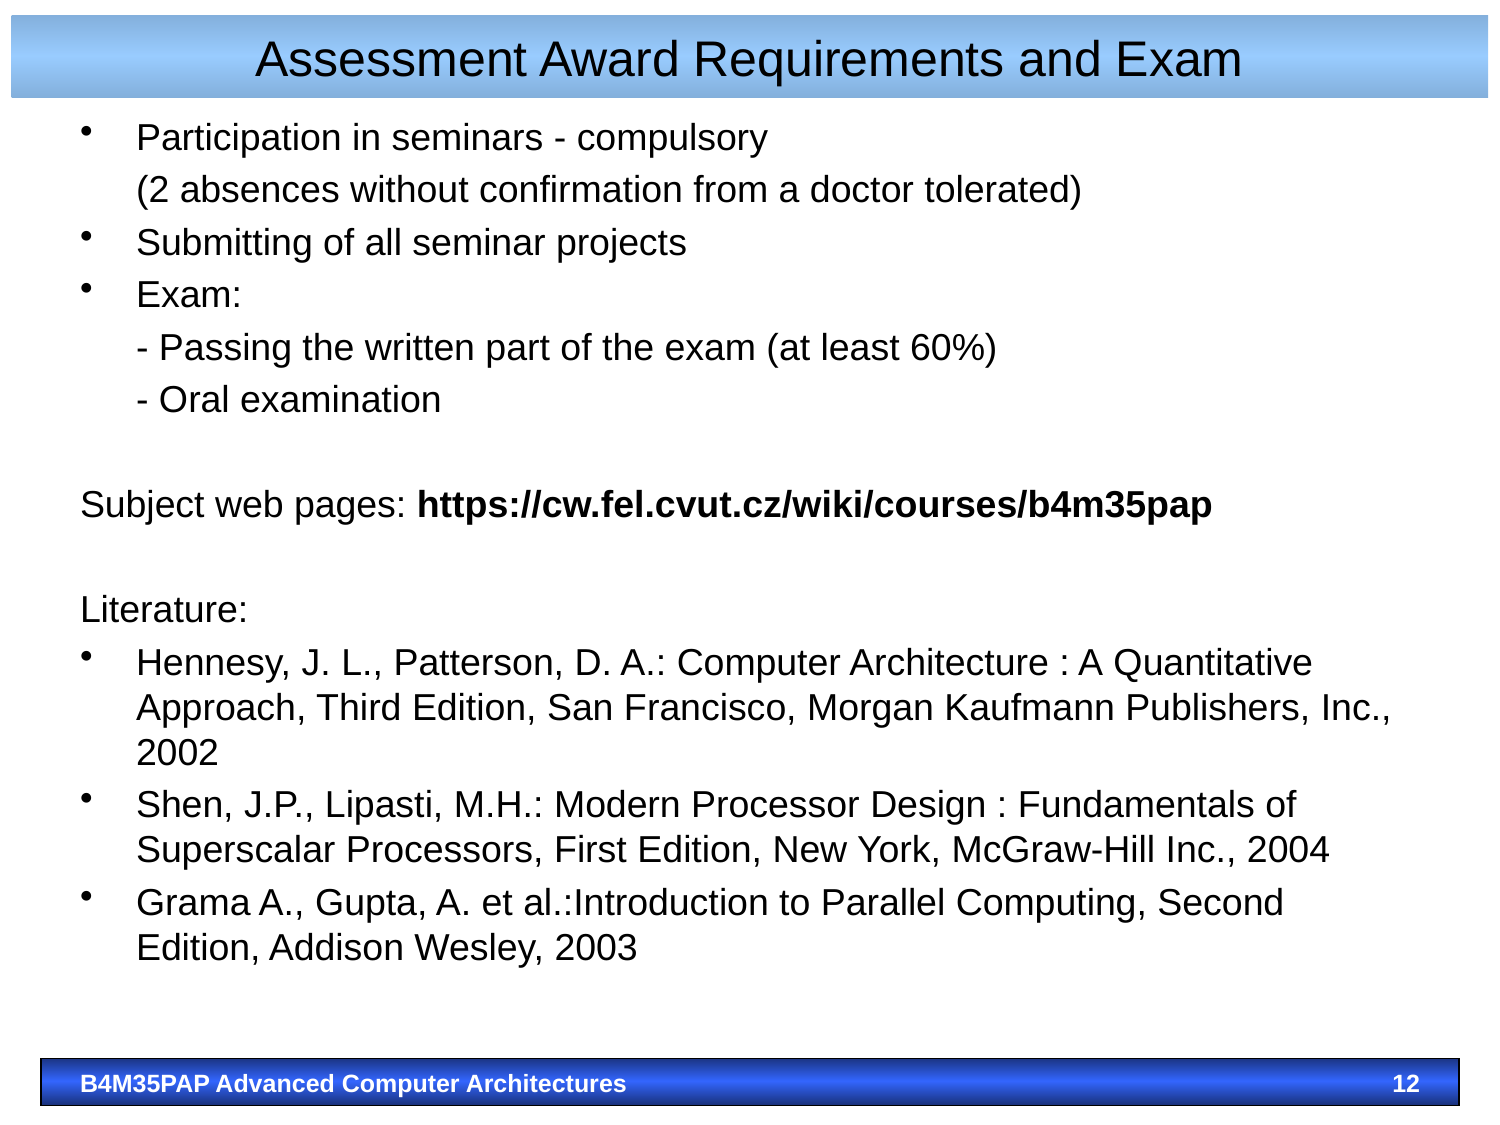

# Assessment Award Requirements and Exam
Participation in seminars - compulsory
(2 absences without confirmation from a doctor tolerated)
Submitting of all seminar projects
Exam:
- Passing the written part of the exam (at least 60%)
- Oral examination
Subject web pages: https://cw.fel.cvut.cz/wiki/courses/b4m35pap
Literature:
Hennesy, J. L., Patterson, D. A.: Computer Architecture : A Quantitative Approach, Third Edition, San Francisco, Morgan Kaufmann Publishers, Inc., 2002
Shen, J.P., Lipasti, M.H.: Modern Processor Design : Fundamentals of Superscalar Processors, First Edition, New York, McGraw-Hill Inc., 2004
Grama A., Gupta, A. et al.:Introduction to Parallel Computing, Second Edition, Addison Wesley, 2003